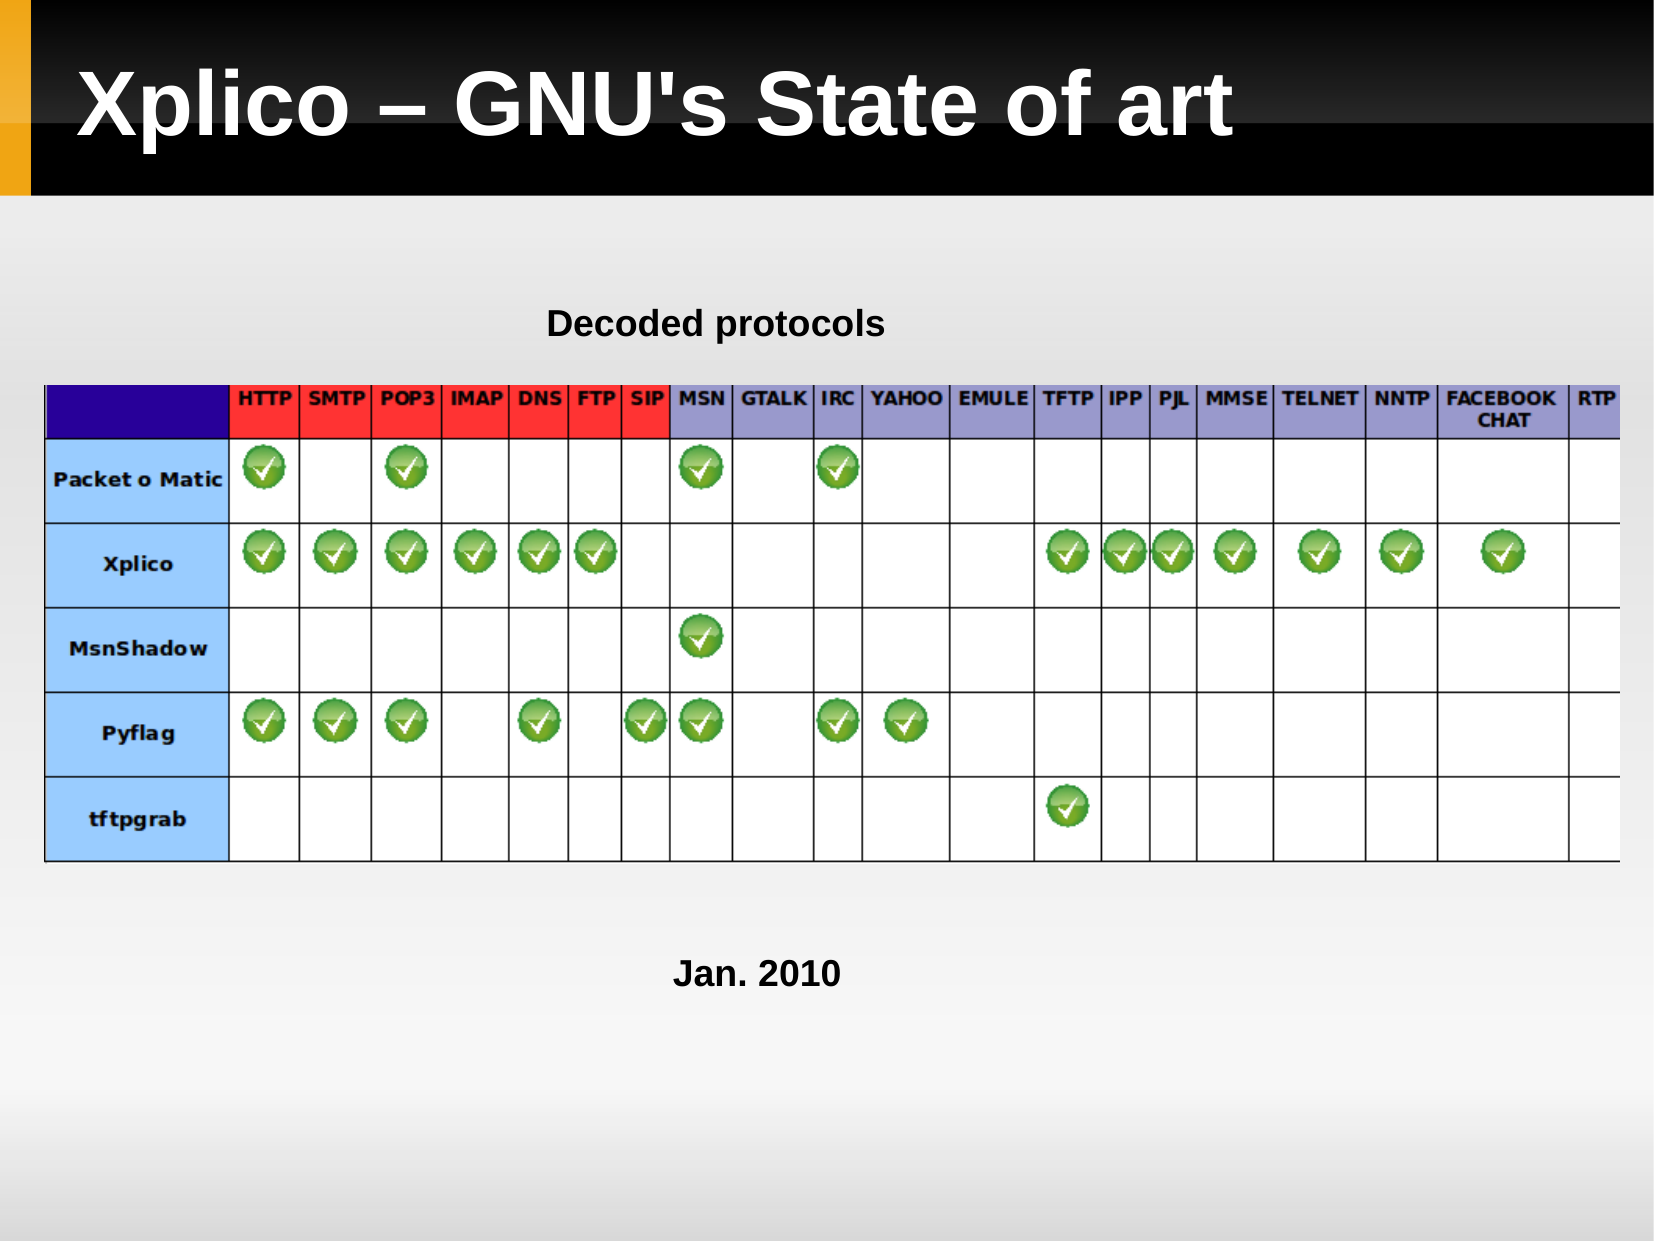

# Xplico – GNU's State of art
Decoded protocols
Jan. 2010